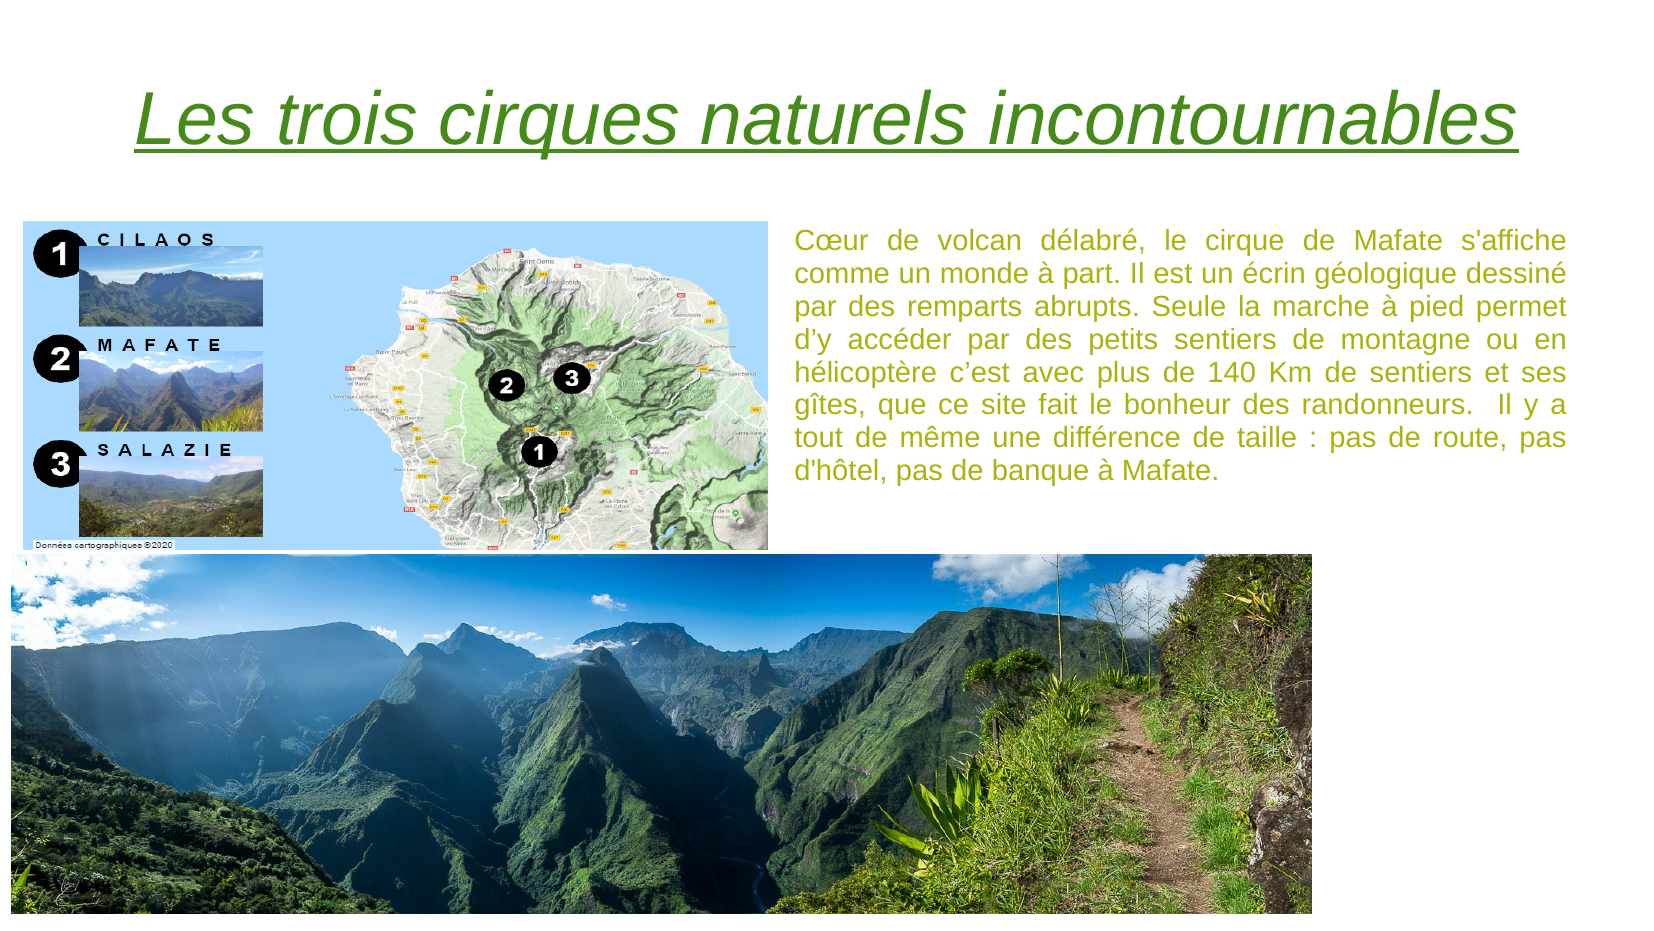

# Les trois cirques naturels incontournables
Cœur de volcan délabré, le cirque de Mafate s'affiche comme un monde à part. Il est un écrin géologique dessiné par des remparts abrupts. Seule la marche à pied permet d’y accéder par des petits sentiers de montagne ou en hélicoptère c’est avec plus de 140 Km de sentiers et ses gîtes, que ce site fait le bonheur des randonneurs. Il y a tout de même une différence de taille : pas de route, pas d'hôtel, pas de banque à Mafate.